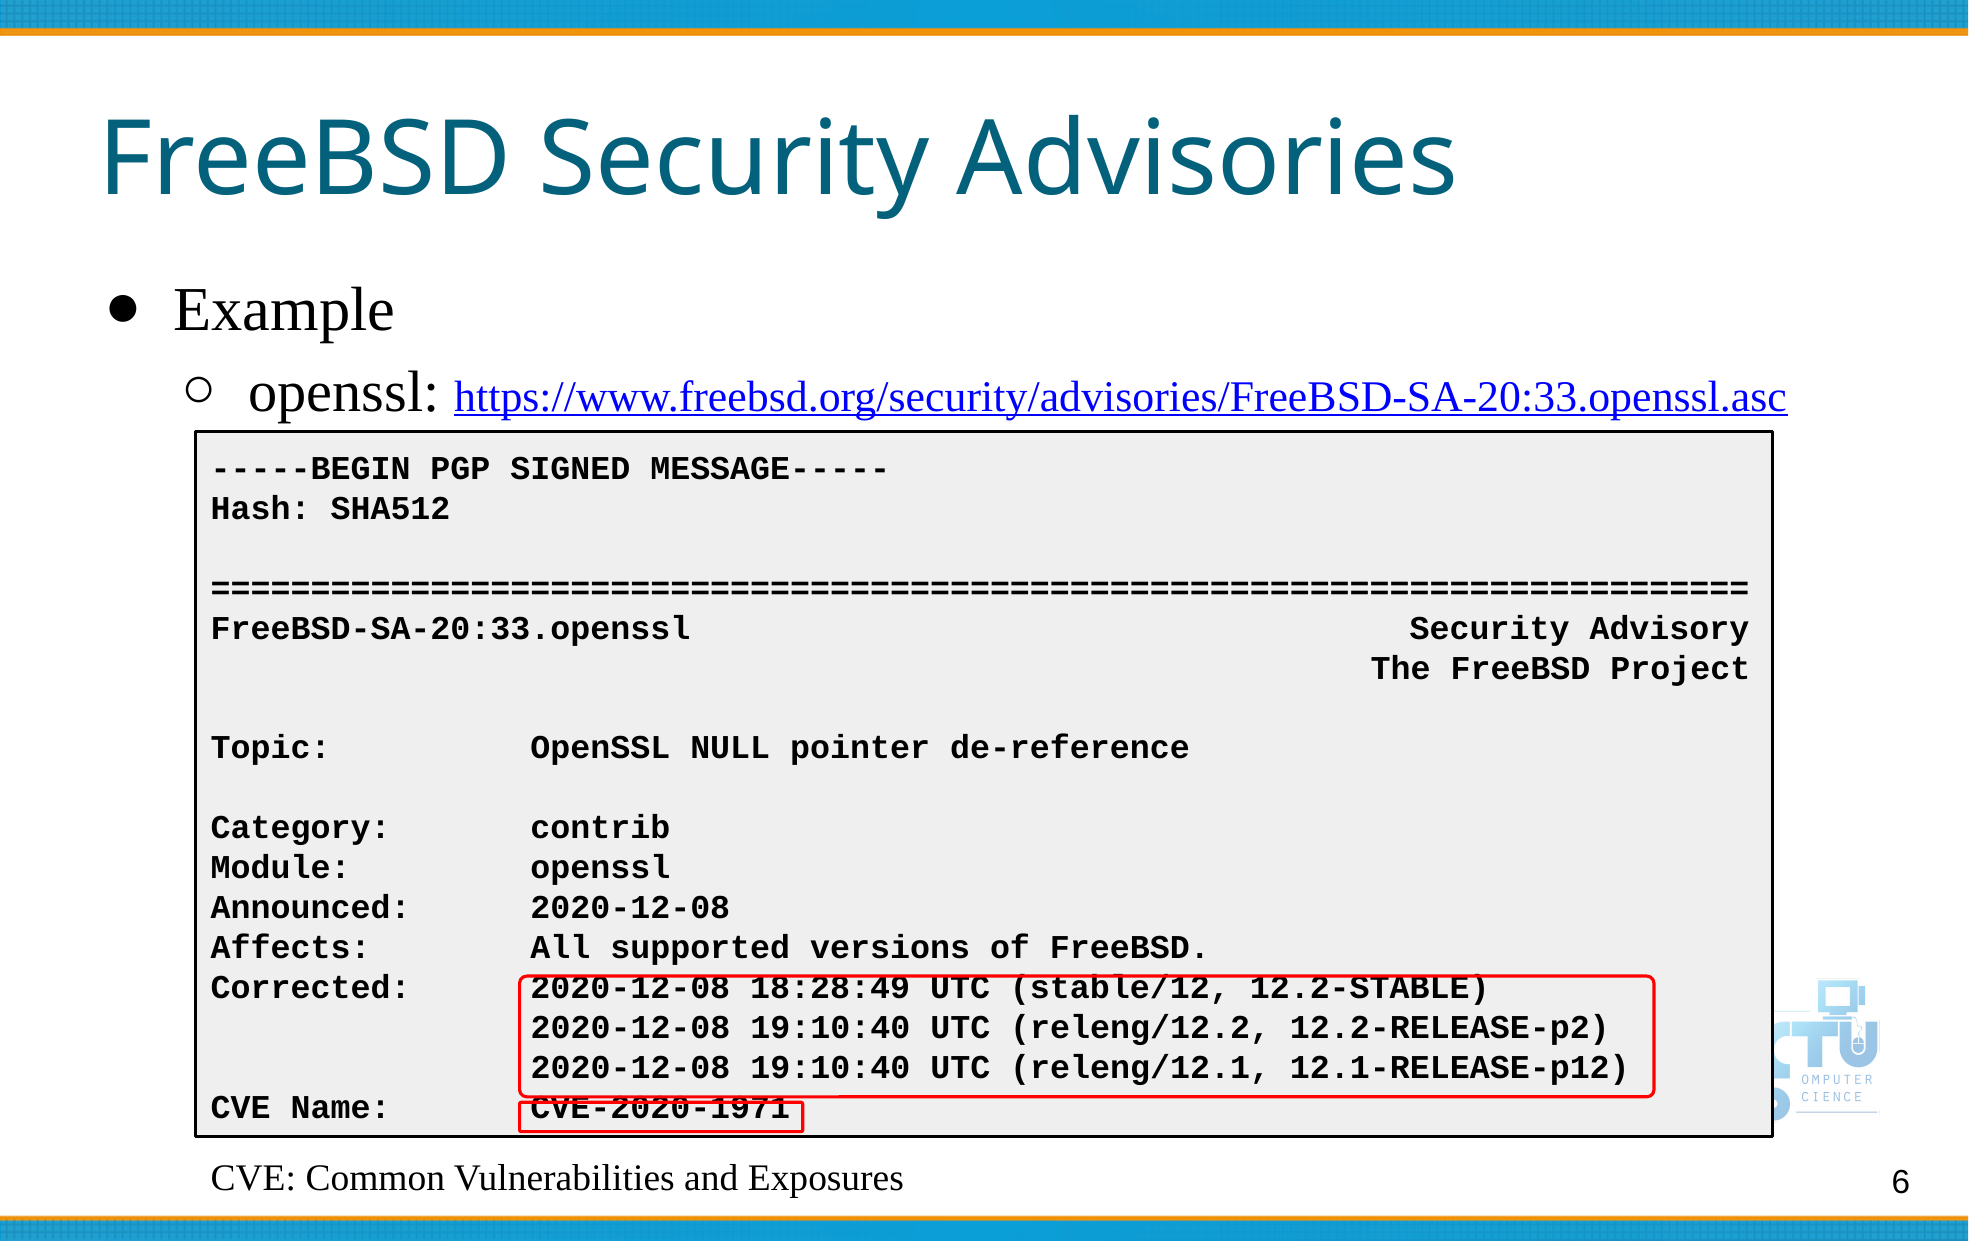

# FreeBSD Security Advisories
Example
openssl: https://www.freebsd.org/security/advisories/FreeBSD-SA-20:33.openssl.asc
-----BEGIN PGP SIGNED MESSAGE-----
Hash: SHA512
=============================================================================
FreeBSD-SA-20:33.openssl Security Advisory
 The FreeBSD Project
Topic: OpenSSL NULL pointer de-reference
Category: contrib
Module: openssl
Announced: 2020-12-08
Affects: All supported versions of FreeBSD.
Corrected: 2020-12-08 18:28:49 UTC (stable/12, 12.2-STABLE)
 2020-12-08 19:10:40 UTC (releng/12.2, 12.2-RELEASE-p2)
 2020-12-08 19:10:40 UTC (releng/12.1, 12.1-RELEASE-p12)
CVE Name: CVE-2020-1971
CVE: Common Vulnerabilities and Exposures